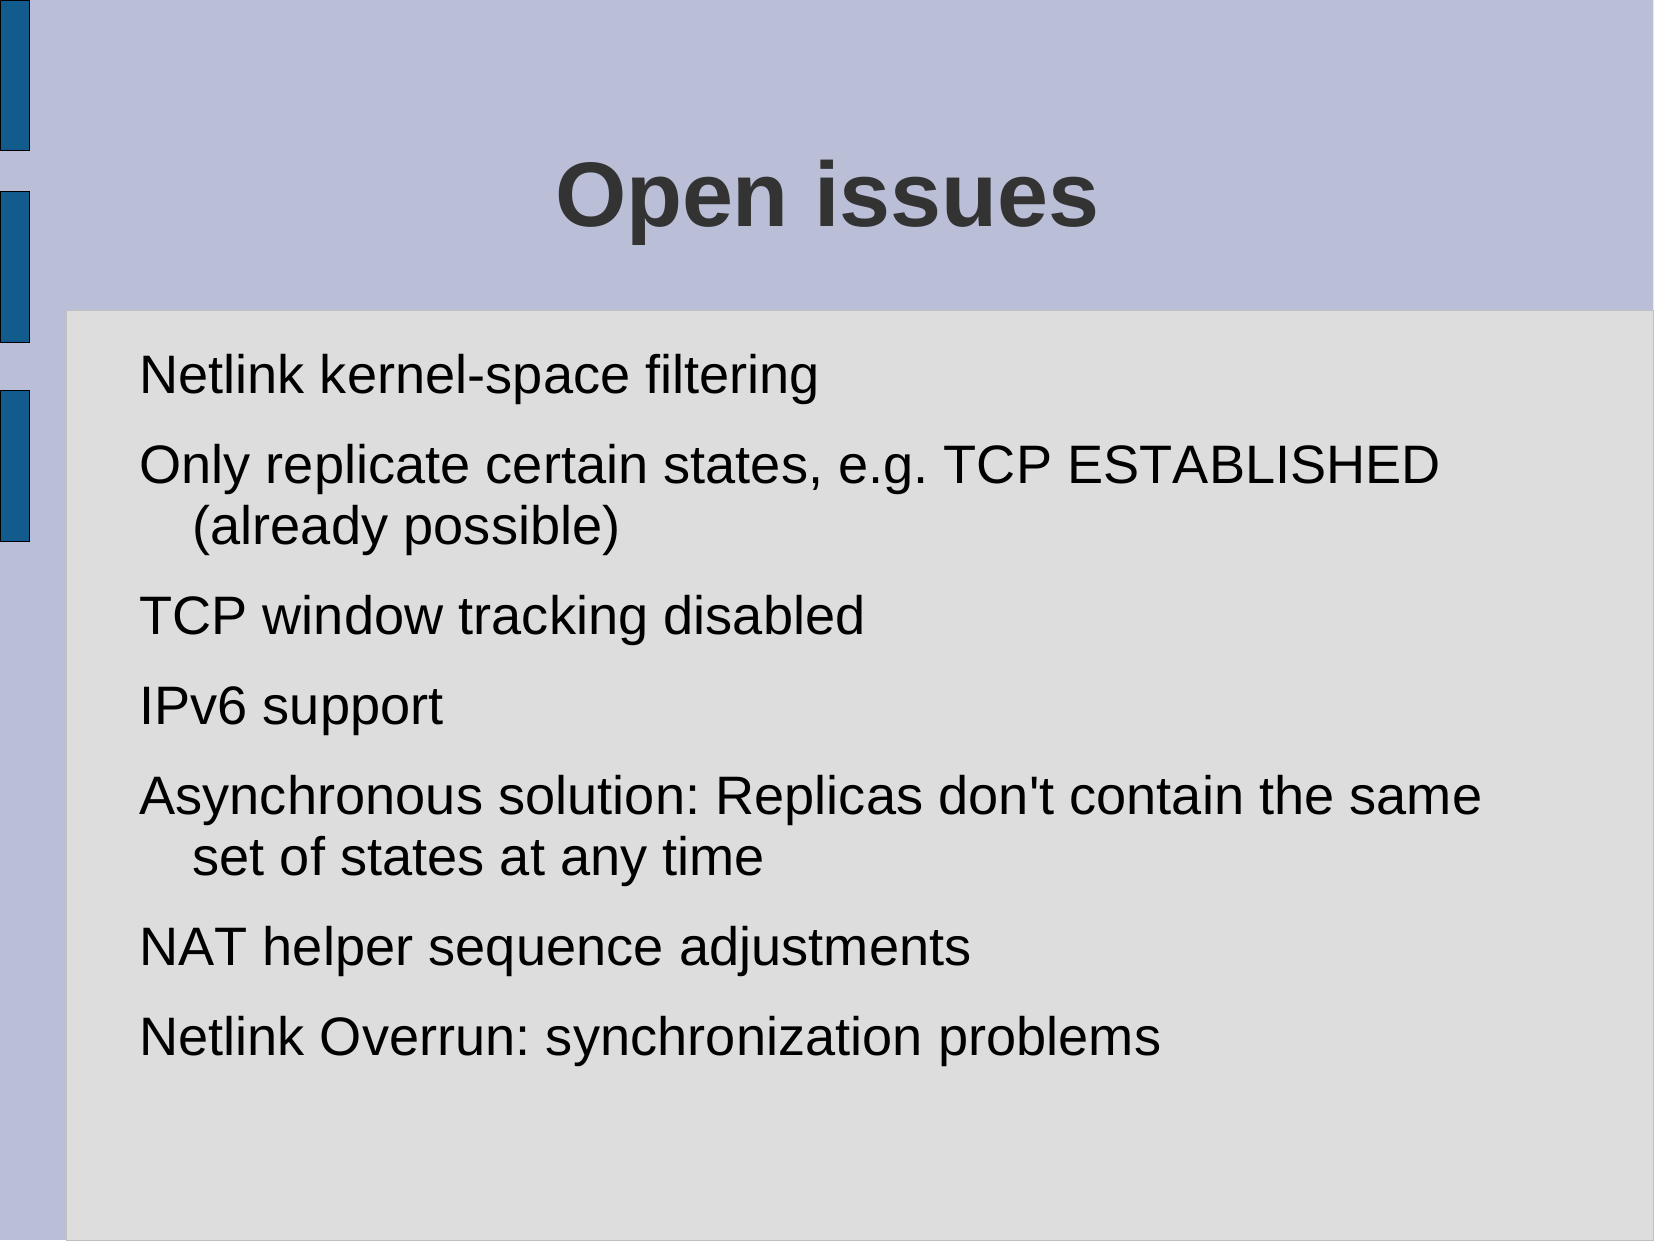

# Open issues
Netlink kernel-space filtering
Only replicate certain states, e.g. TCP ESTABLISHED (already possible)
TCP window tracking disabled
IPv6 support
Asynchronous solution: Replicas don't contain the same set of states at any time
NAT helper sequence adjustments
Netlink Overrun: synchronization problems